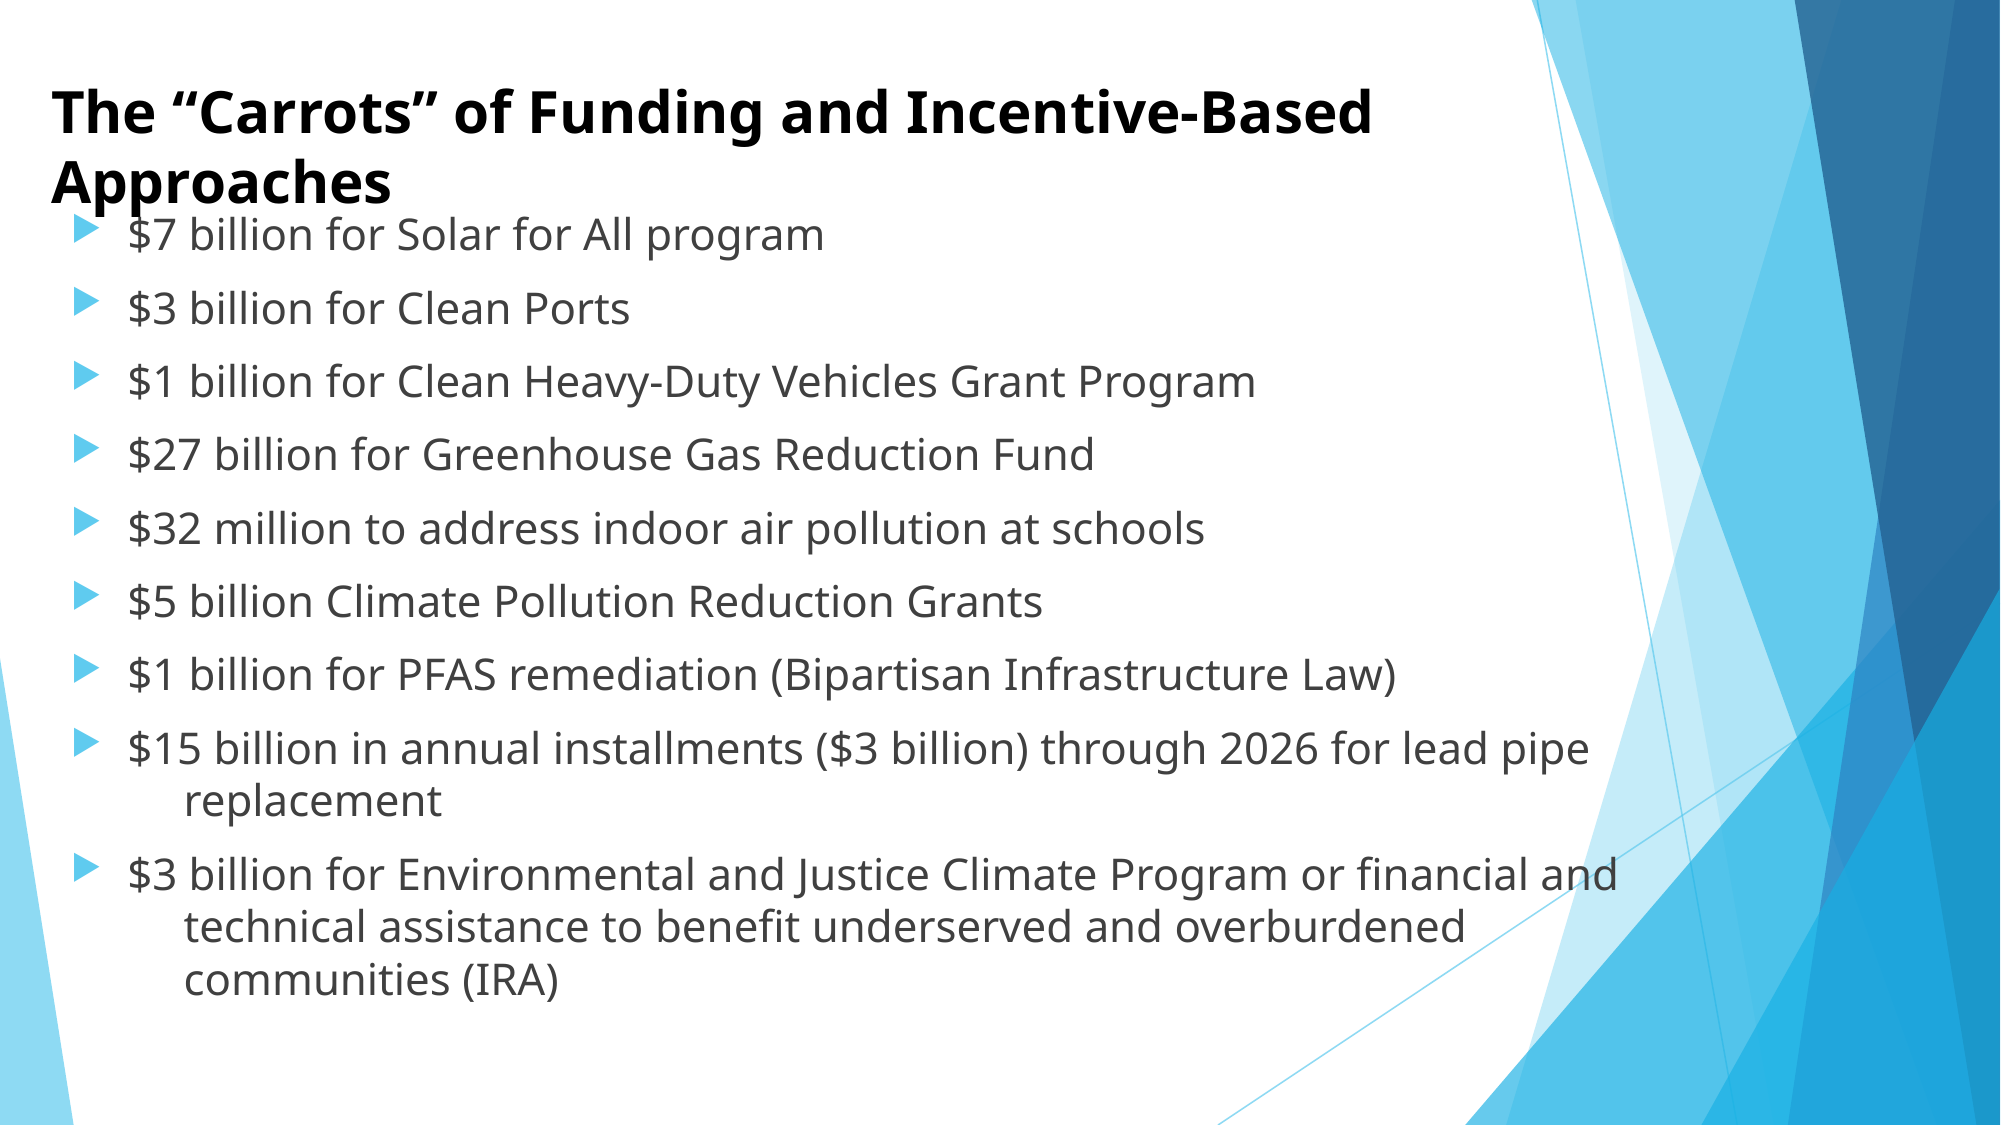

# The “Carrots” of Funding and Incentive-Based Approaches
$7 billion for Solar for All program
$3 billion for Clean Ports
$1 billion for Clean Heavy-Duty Vehicles Grant Program
$27 billion for Greenhouse Gas Reduction Fund
$32 million to address indoor air pollution at schools
$5 billion Climate Pollution Reduction Grants
$1 billion for PFAS remediation (Bipartisan Infrastructure Law)
$15 billion in annual installments ($3 billion) through 2026 for lead pipe replacement
$3 billion for Environmental and Justice Climate Program or financial and technical assistance to benefit underserved and overburdened communities (IRA)